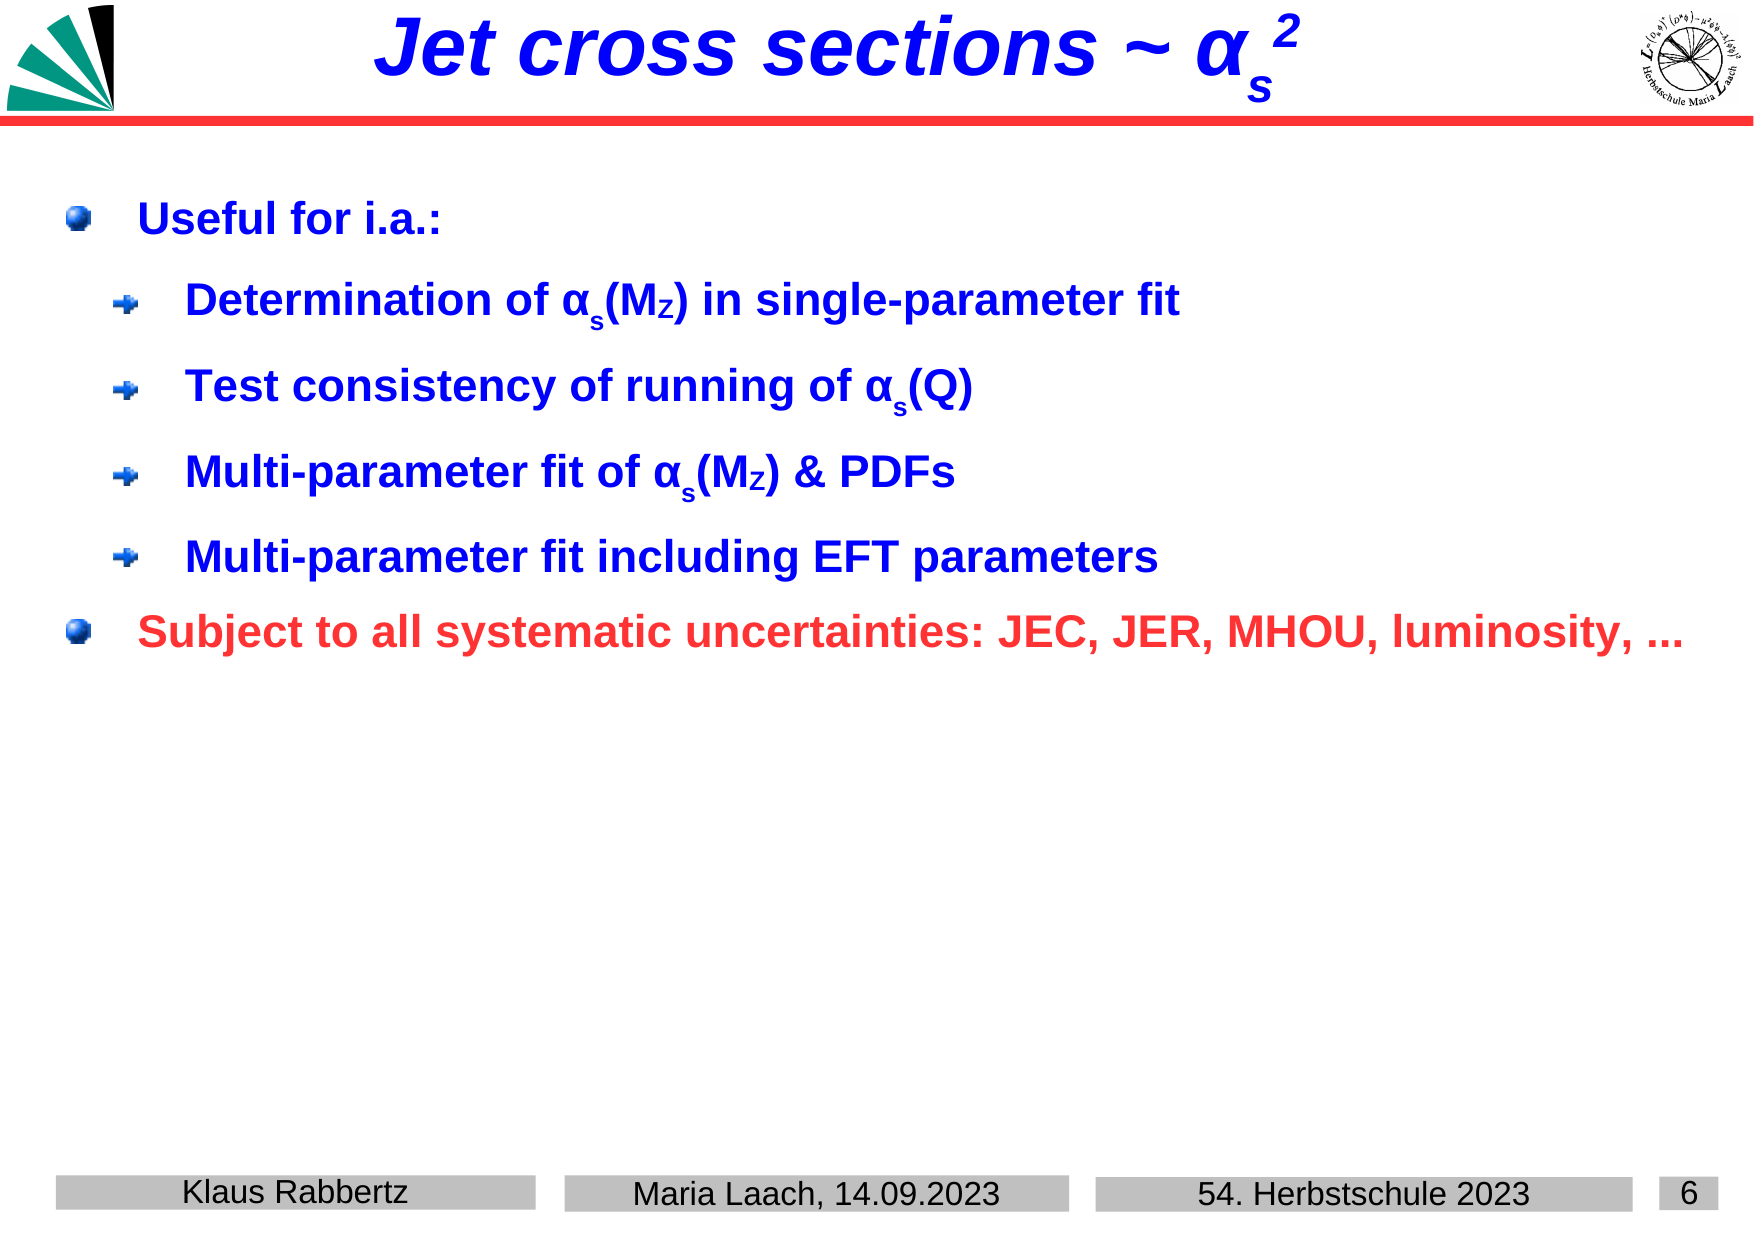

# Jet cross sections ~ αs2
Useful for i.a.:
Determination of αs(MZ) in single-parameter fit
Test consistency of running of αs(Q)
Multi-parameter fit of αs(MZ) & PDFs
Multi-parameter fit including EFT parameters
Subject to all systematic uncertainties: JEC, JER, MHOU, luminosity, ...